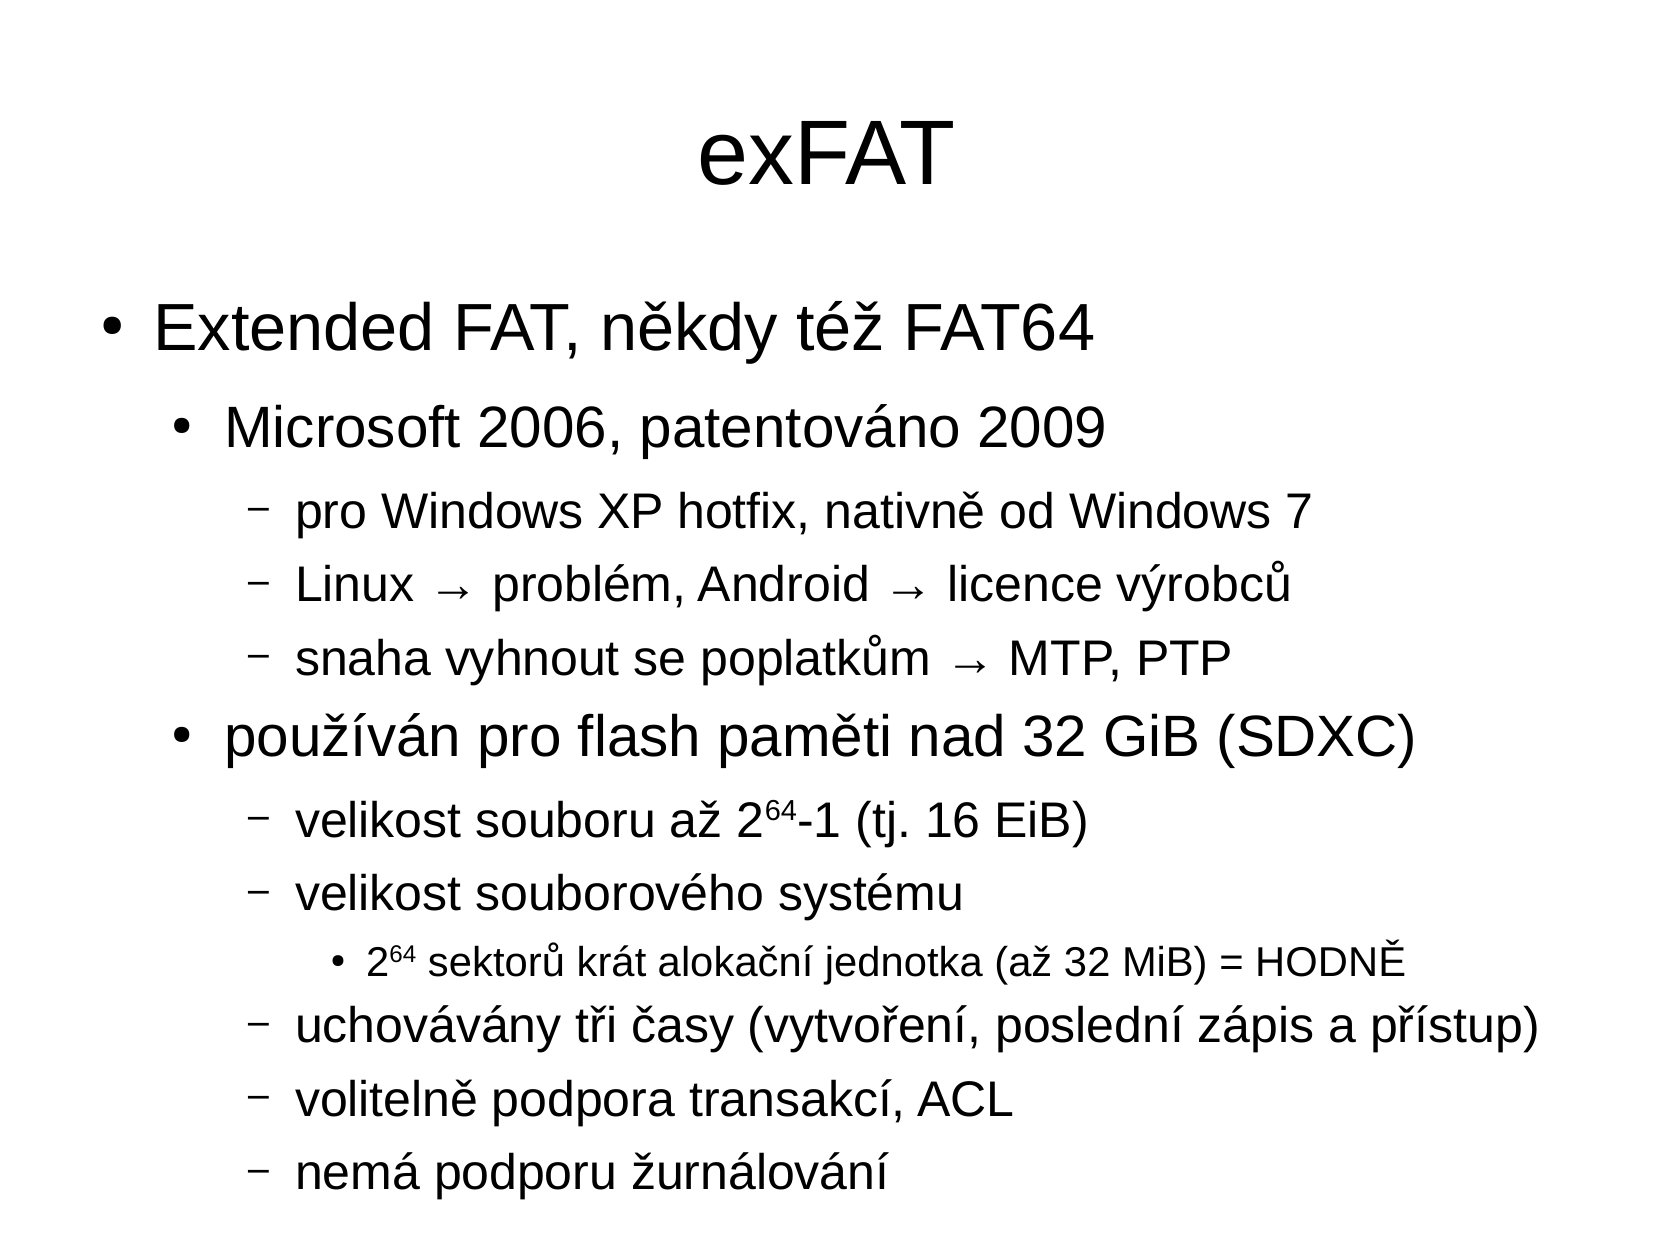

# exFAT
Extended FAT, někdy též FAT64
Microsoft 2006, patentováno 2009
pro Windows XP hotfix, nativně od Windows 7
Linux → problém, Android → licence výrobců
snaha vyhnout se poplatkům → MTP, PTP
používán pro flash paměti nad 32 GiB (SDXC)
velikost souboru až 264-1 (tj. 16 EiB)
velikost souborového systému
264 sektorů krát alokační jednotka (až 32 MiB) = HODNĚ
uchovávány tři časy (vytvoření, poslední zápis a přístup)
volitelně podpora transakcí, ACL
nemá podporu žurnálování